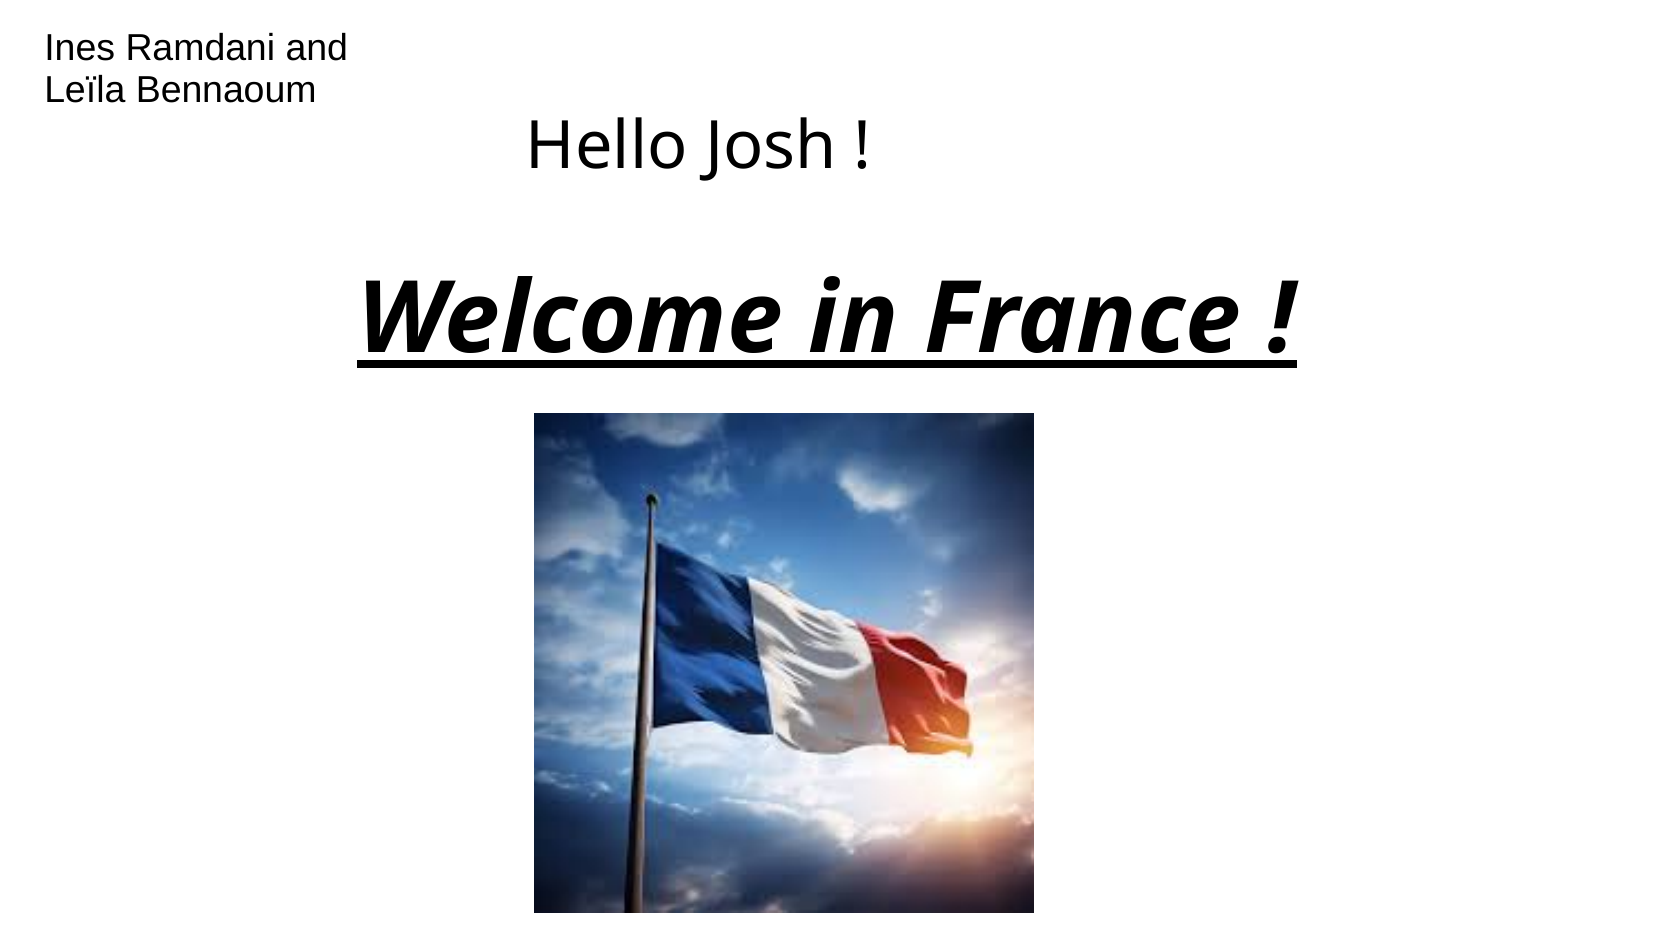

Ines Ramdani and
Leïla Bennaoum
# Hello Josh !
Welcome in France !